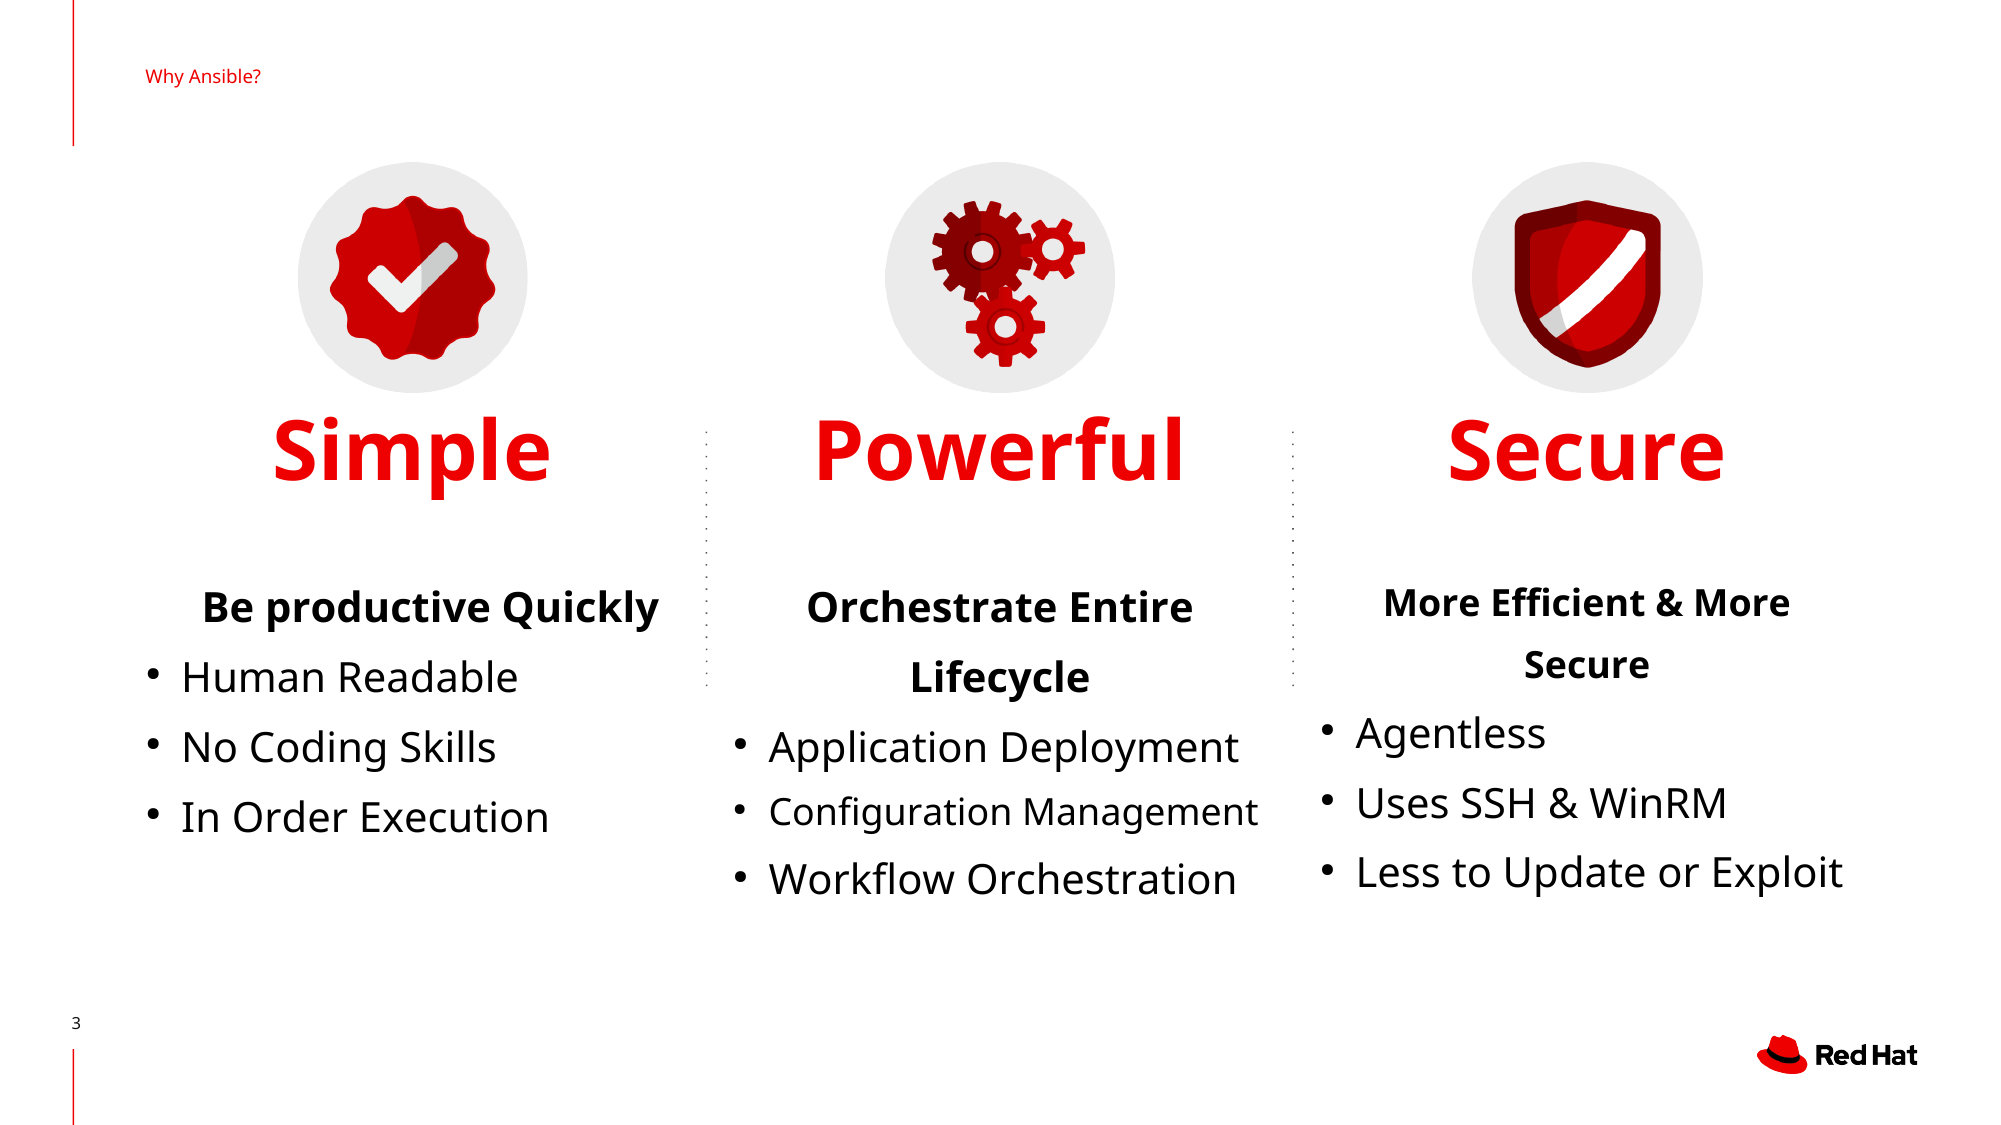

# Why Ansible?
Simple
Powerful
Secure
Be productive Quickly
Human Readable
No Coding Skills
In Order Execution
Orchestrate Entire Lifecycle
Application Deployment
Configuration Management
Workflow Orchestration
More Efficient & More Secure
Agentless
Uses SSH & WinRM
Less to Update or Exploit
3